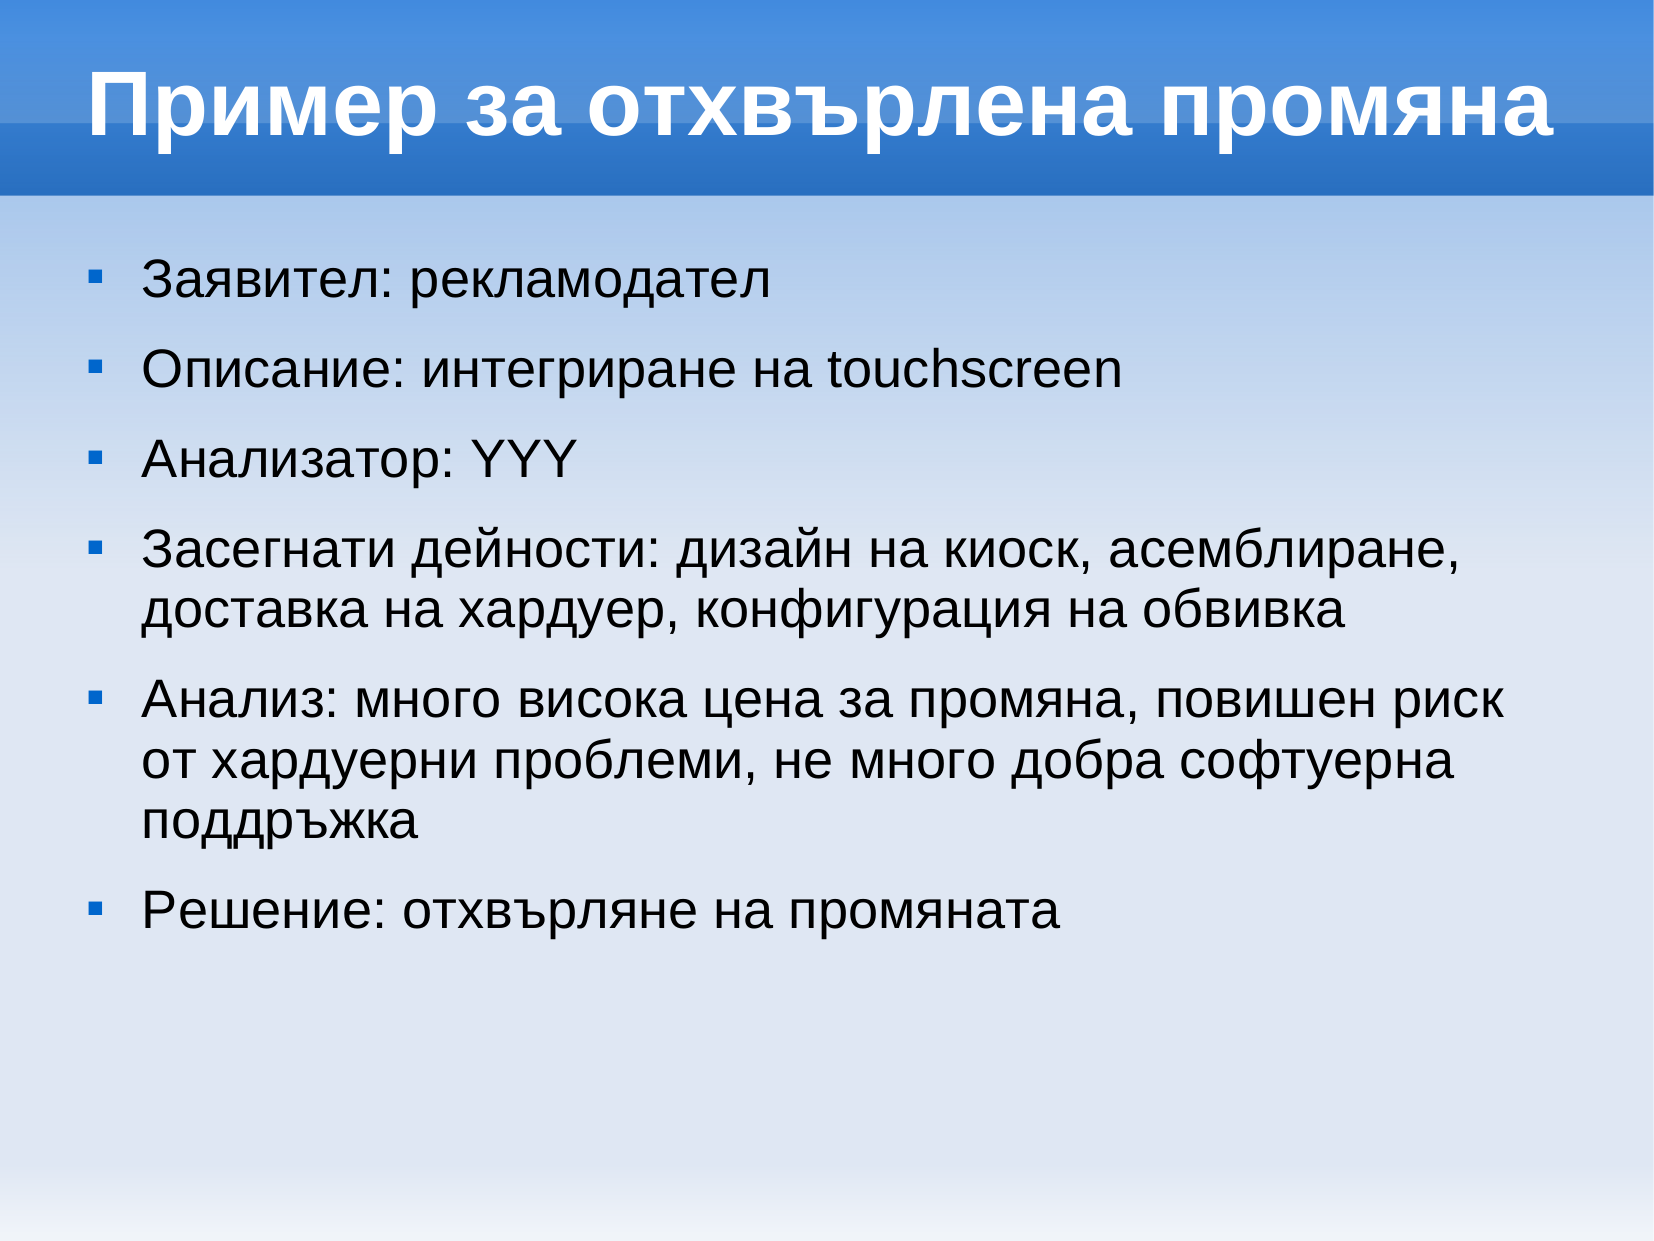

# Пример за отхвърлена промяна
Заявител: рекламодател
Описание: интегриране на touchscreen
Анализатор: YYY
Засегнати дейности: дизайн на киоск, асемблиране, доставка на хардуер, конфигурация на обвивка
Анализ: много висока цена за промяна, повишен риск от хардуерни проблеми, не много добра софтуерна поддръжка
Решение: отхвърляне на промяната